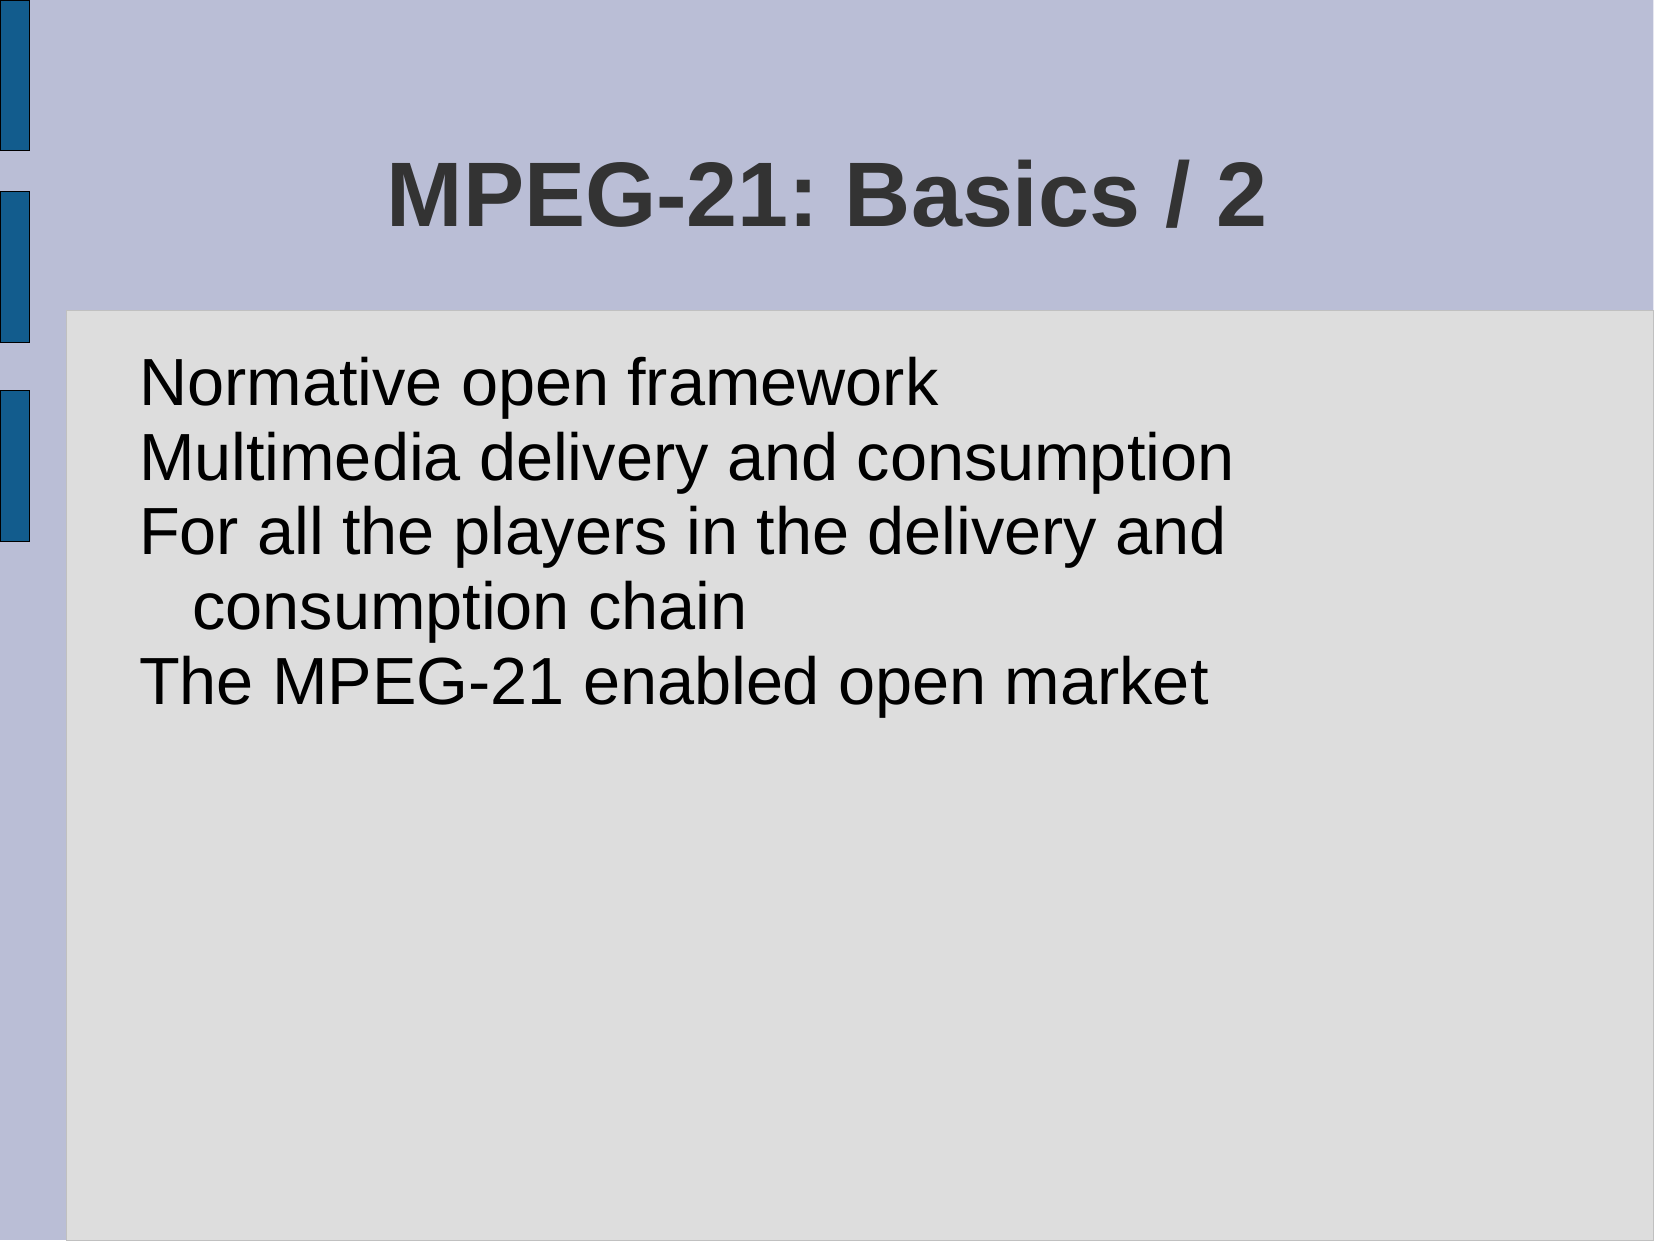

# MPEG-21: Basics / 2
Normative open framework
Multimedia delivery and consumption
For all the players in the delivery and consumption chain
The MPEG-21 enabled open market